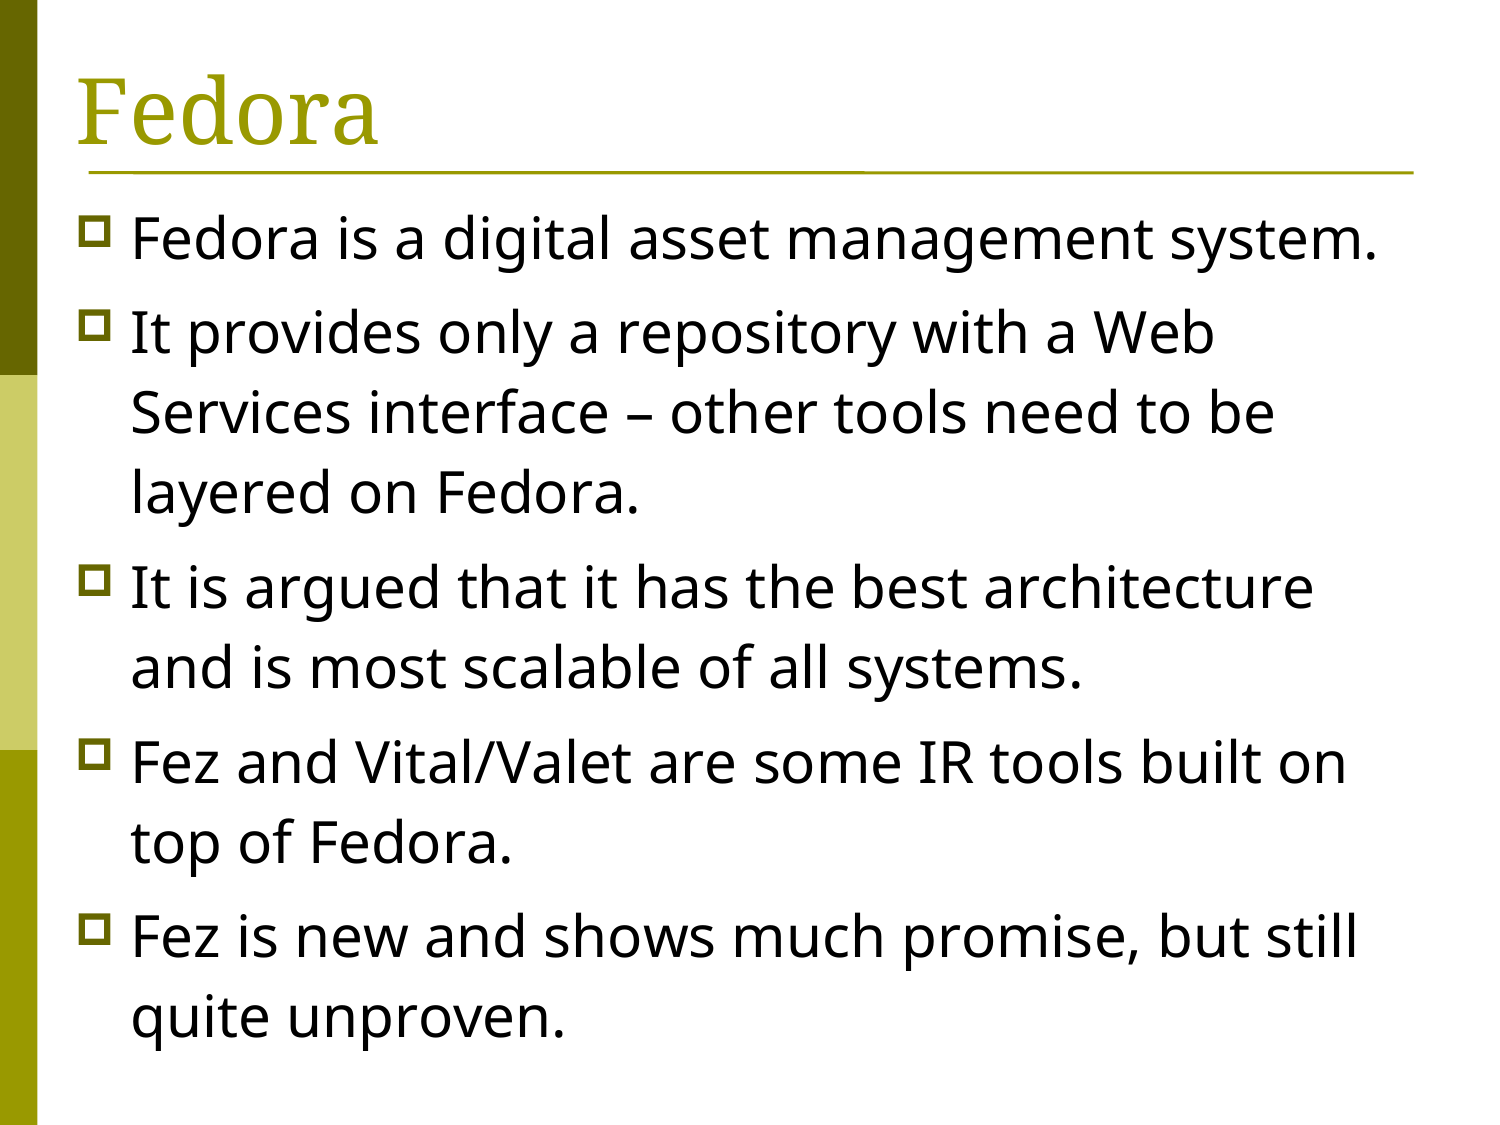

# Fedora
Fedora is a digital asset management system.
It provides only a repository with a Web Services interface – other tools need to be layered on Fedora.
It is argued that it has the best architecture and is most scalable of all systems.
Fez and Vital/Valet are some IR tools built on top of Fedora.
Fez is new and shows much promise, but still quite unproven.